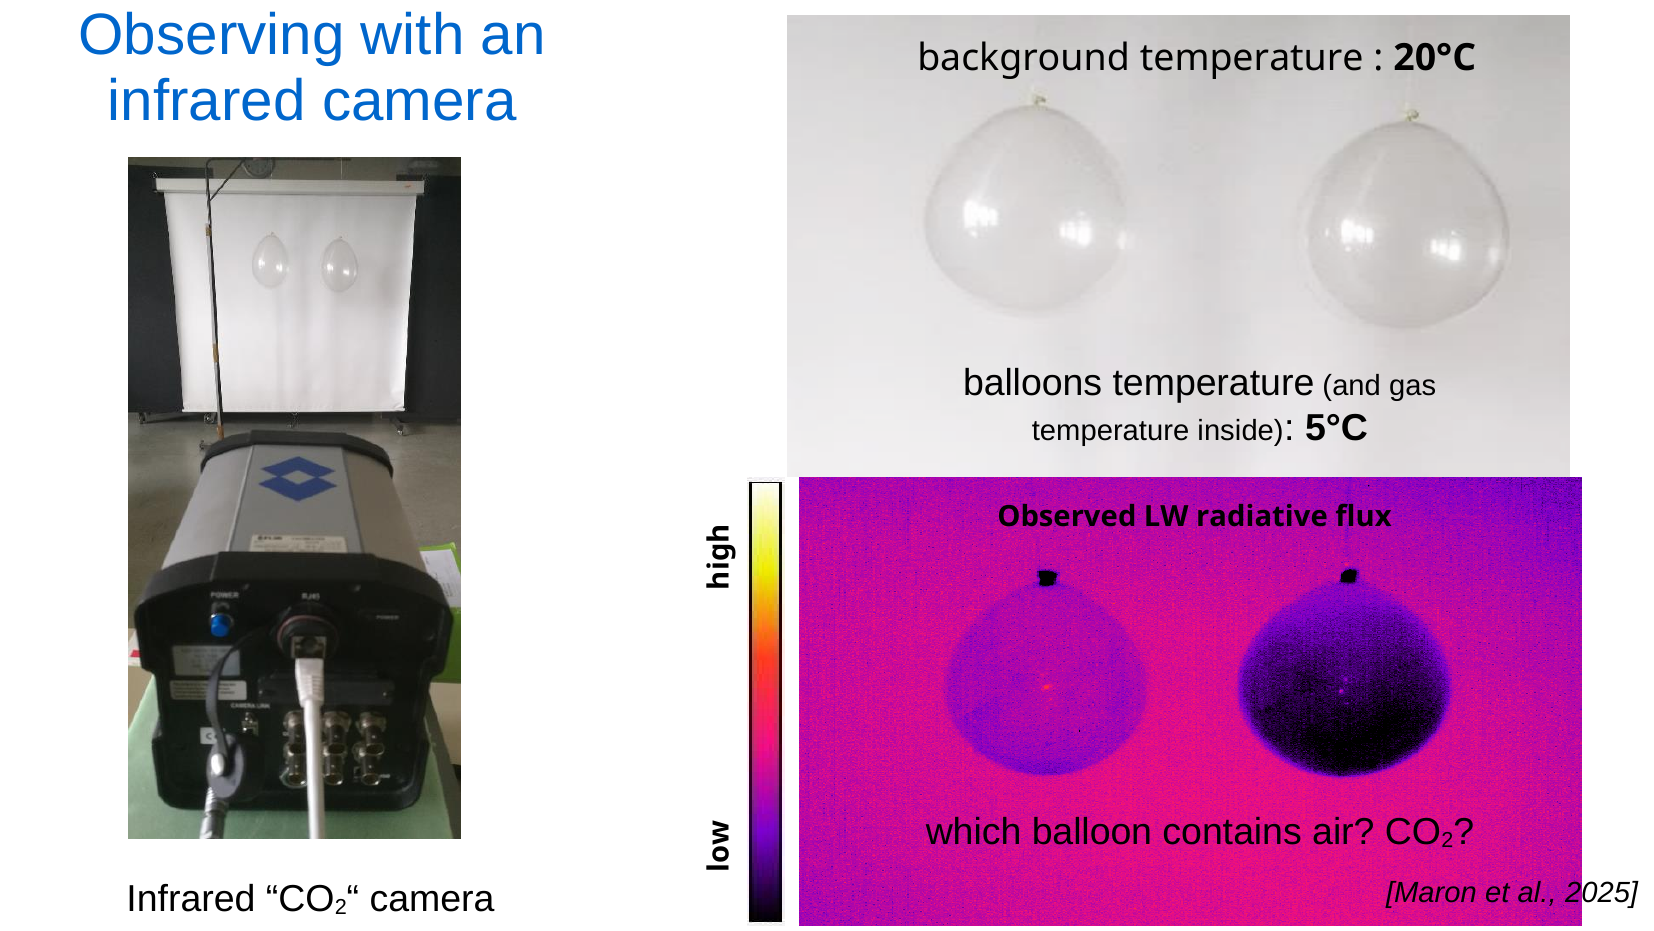

# Observing with an infrared camera
background temperature : 20°C
balloons temperature (and gas temperature inside): 5°C
Observed LW radiative flux
high
low
which balloon contains air? CO2?
Infrared “CO2“ camera
[Maron et al., 2025]